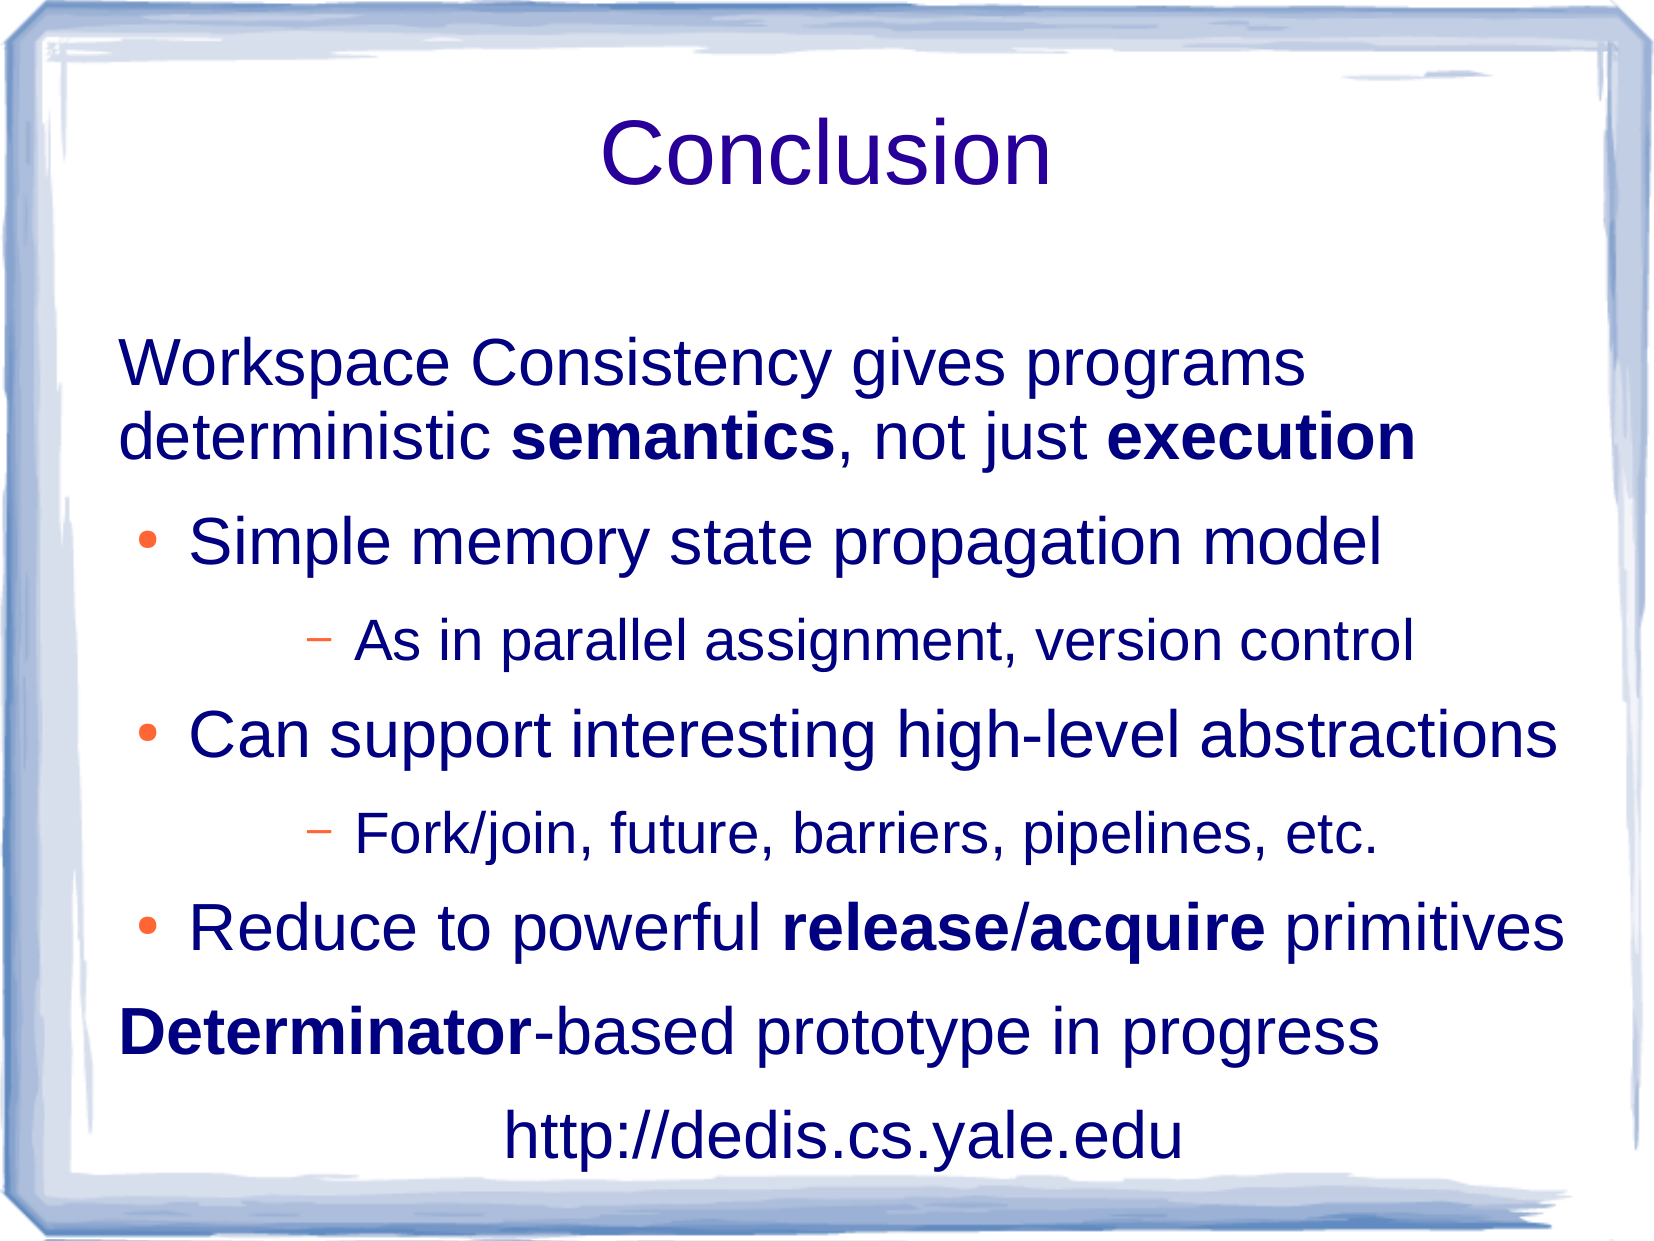

# Conclusion
Workspace Consistency gives programs
deterministic semantics, not just execution
Simple memory state propagation model
As in parallel assignment, version control
Can support interesting high-level abstractions
Fork/join, future, barriers, pipelines, etc.
Reduce to powerful release/acquire primitives
Determinator-based prototype in progress
http://dedis.cs.yale.edu